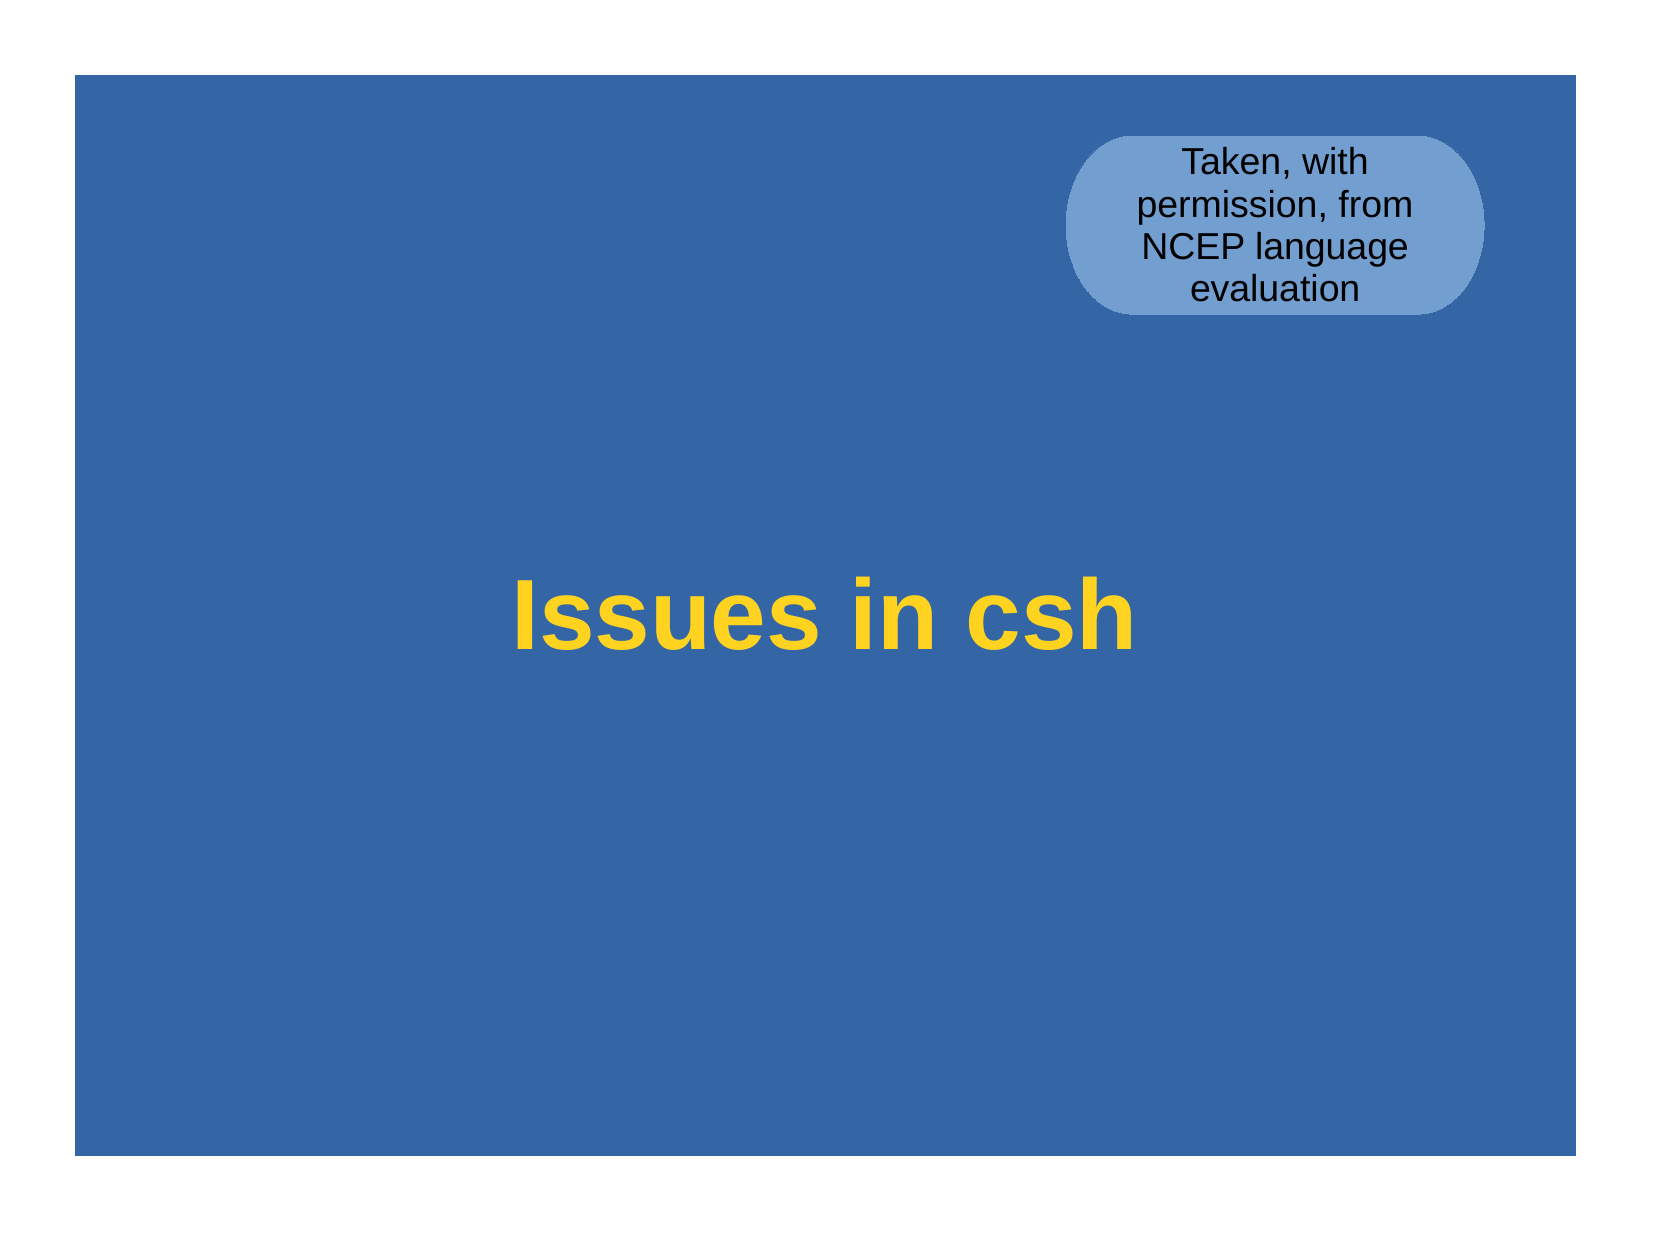

Issues in csh
Taken, with permission, from NCEP language evaluation
51